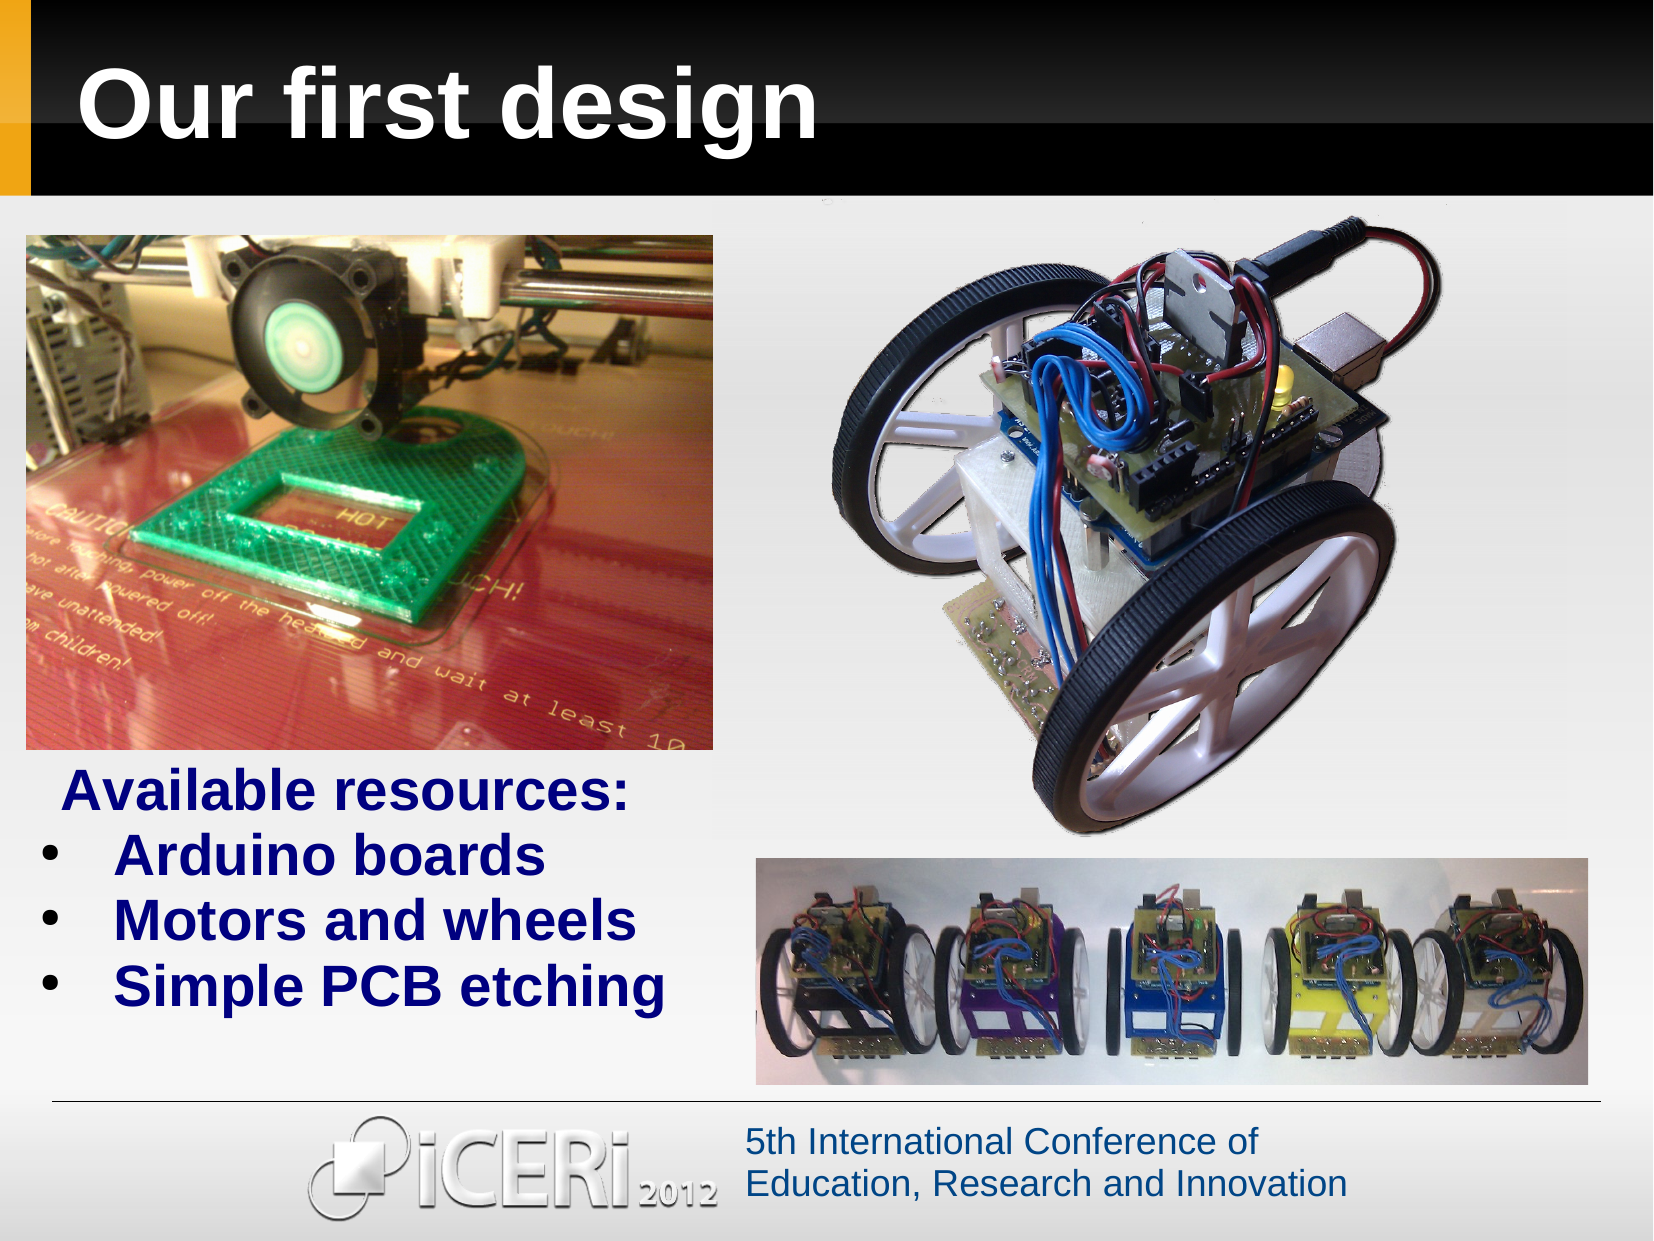

# Our first design
Available resources:
 	Arduino boards
 	Motors and wheels
 	Simple PCB etching
5th International Conference of
Education, Research and Innovation